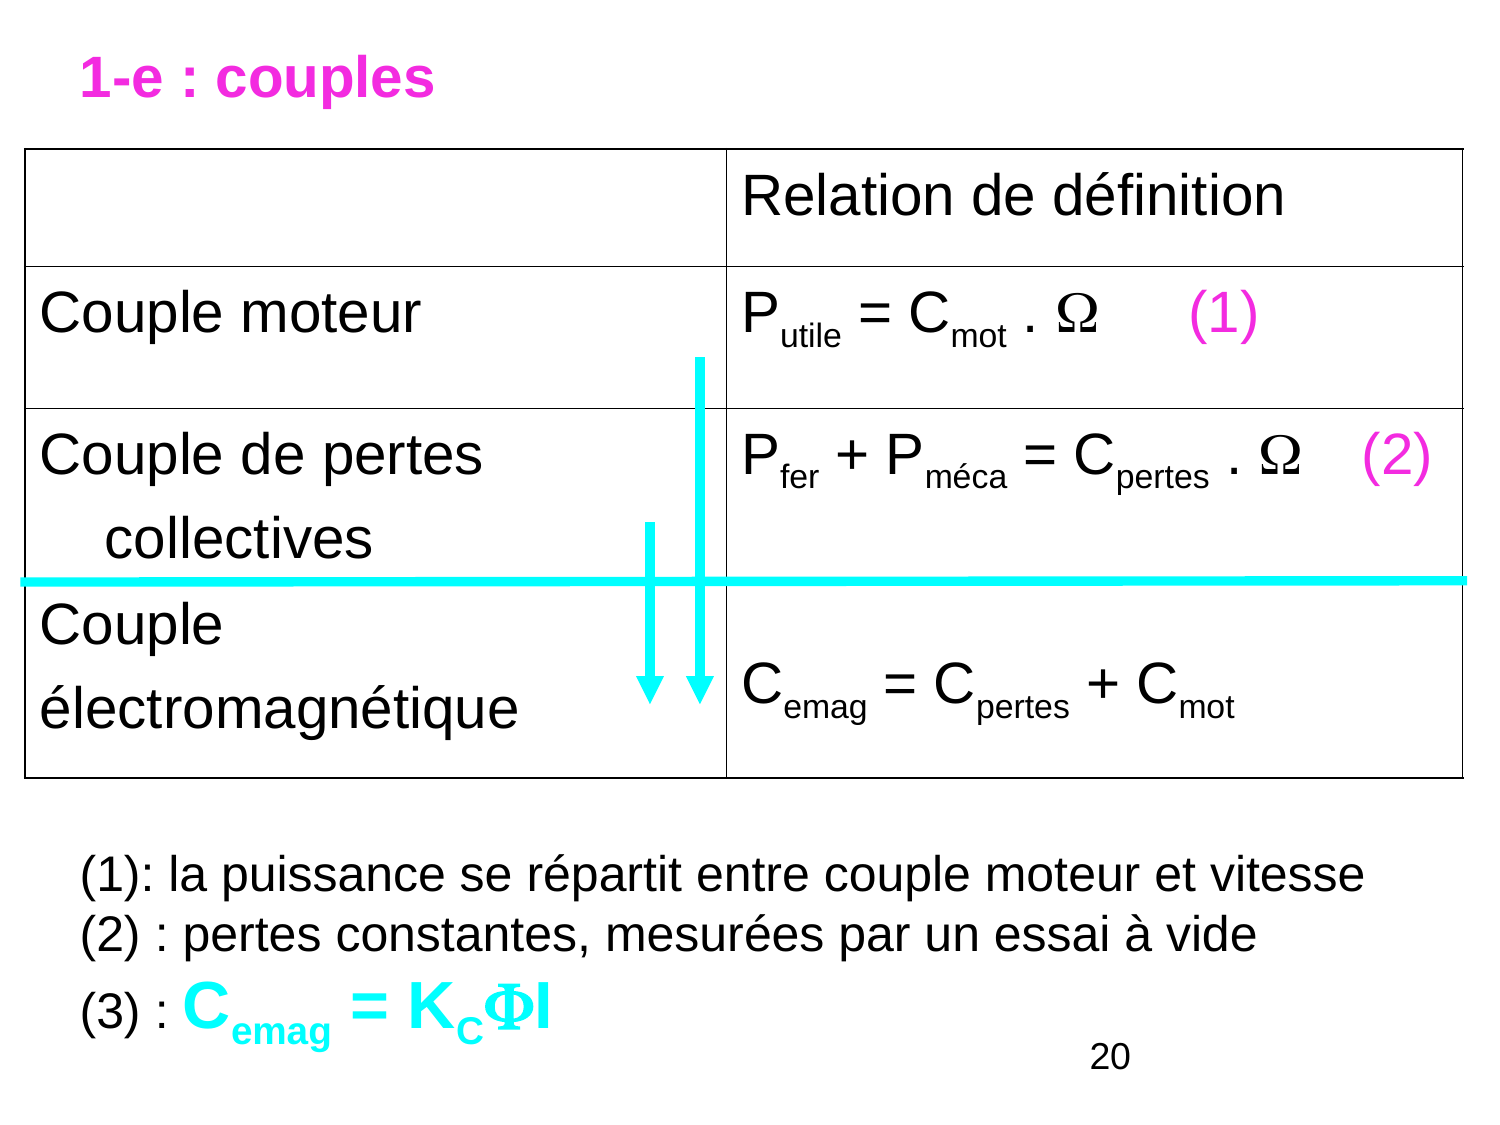

1-e : couples
| | Relation de définition |
| --- | --- |
| Couple moteur | Putile = Cmot . (1) |
| Couple de pertes collectives | Pfer + Pméca = Cpertes . (2) |
| Couple électromagnétique | Cemag = Cpertes + Cmot |
: la puissance se répartit entre couple moteur et vitesse
 : pertes constantes, mesurées par un essai à vide
 : Cemag = KCI
20